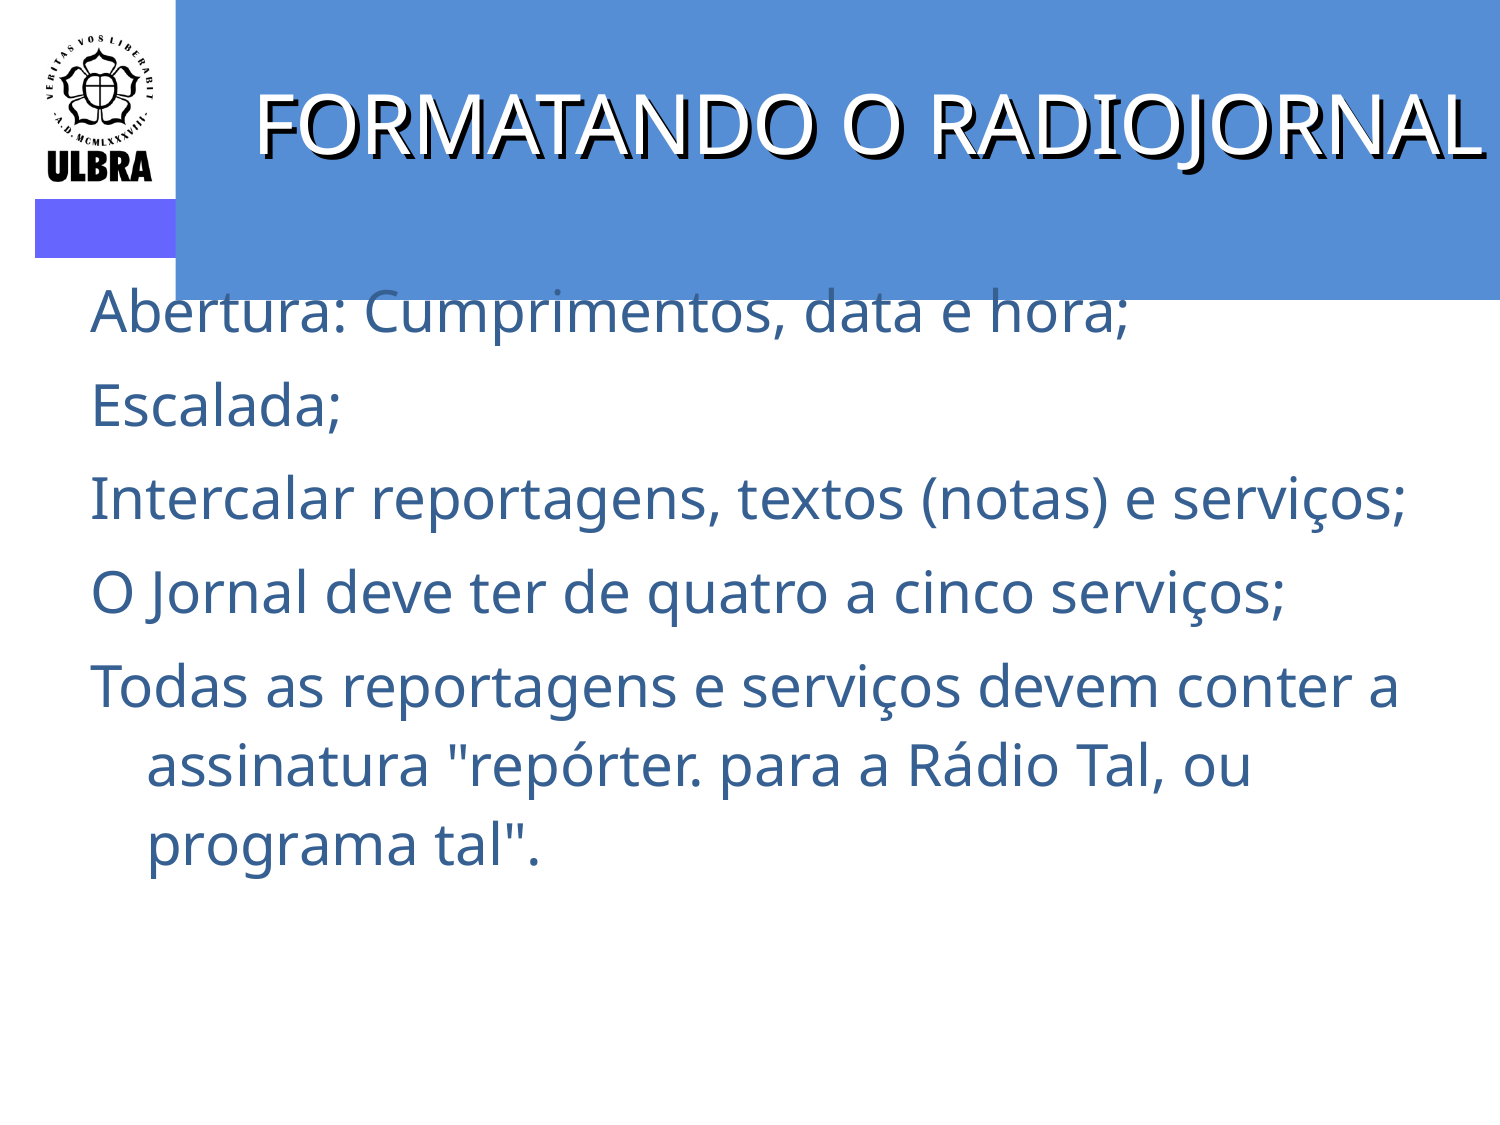

# FORMATANDO O RADIOJORNAL
Abertura: Cumprimentos, data e hora;
Escalada;
Intercalar reportagens, textos (notas) e serviços;
O Jornal deve ter de quatro a cinco serviços;
Todas as reportagens e serviços devem conter a assinatura "repórter. para a Rádio Tal, ou programa tal".